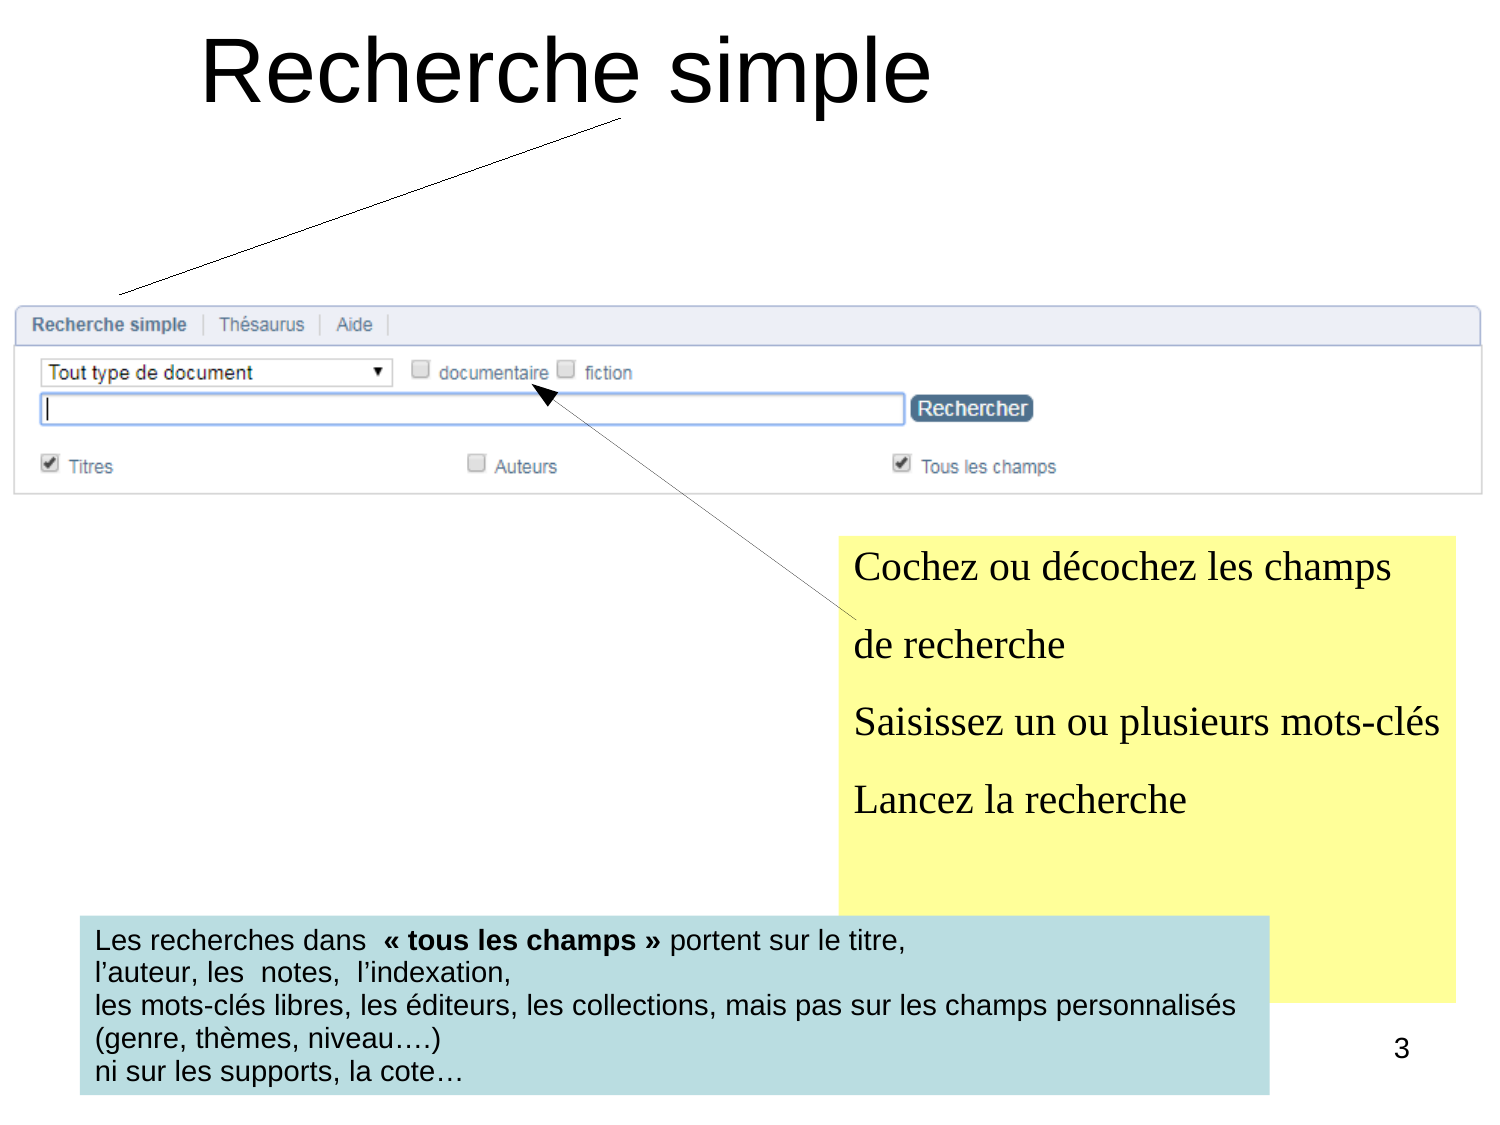

Recherche simple
Cochez ou décochez les champs
de recherche
Saisissez un ou plusieurs mots-clés
Lancez la recherche
Les recherches dans « tous les champs » portent sur le titre,
l’auteur, les notes, l’indexation,
les mots-clés libres, les éditeurs, les collections, mais pas sur les champs personnalisés
(genre, thèmes, niveau….)
ni sur les supports, la cote…